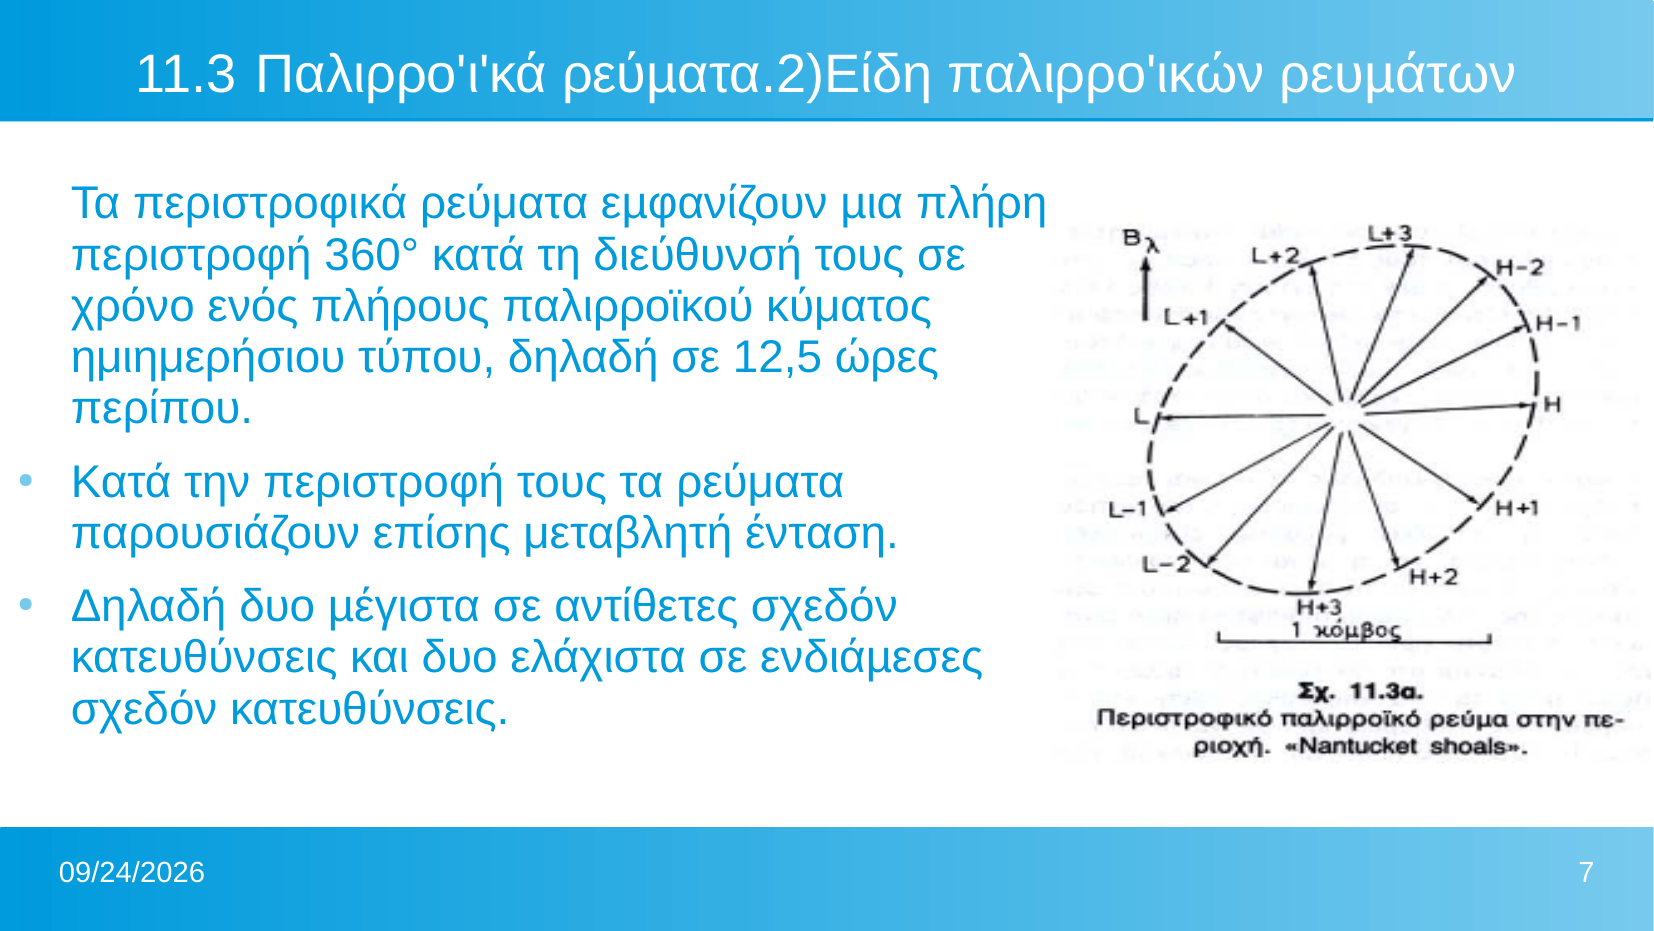

# 11.3 Παλιρρο'ι'κά ρεύµατα.2)Είδη παλιρρο'ικών ρευµάτων
Τα περιστροφικά ρεύματα εµφανίζουν µια πλήρη περιστροφή 360° κατά τη διεύθυνσή τους σε χρόνο ενός πλήρους παλιρροϊκού κύματος ημιημερήσιου τύπου, δηλαδή σε 12,5 ώρες περίπου.
Κατά την περιστροφή τους τα ρεύματα παρουσιάζουν επίσης μεταβλητή ένταση.
Δηλαδή δυο µέγιστα σε αντίθετες σχεδόν κατευθύνσεις και δυο ελάχιστα σε ενδιάµεσες σχεδόν κατευθύνσεις.
7